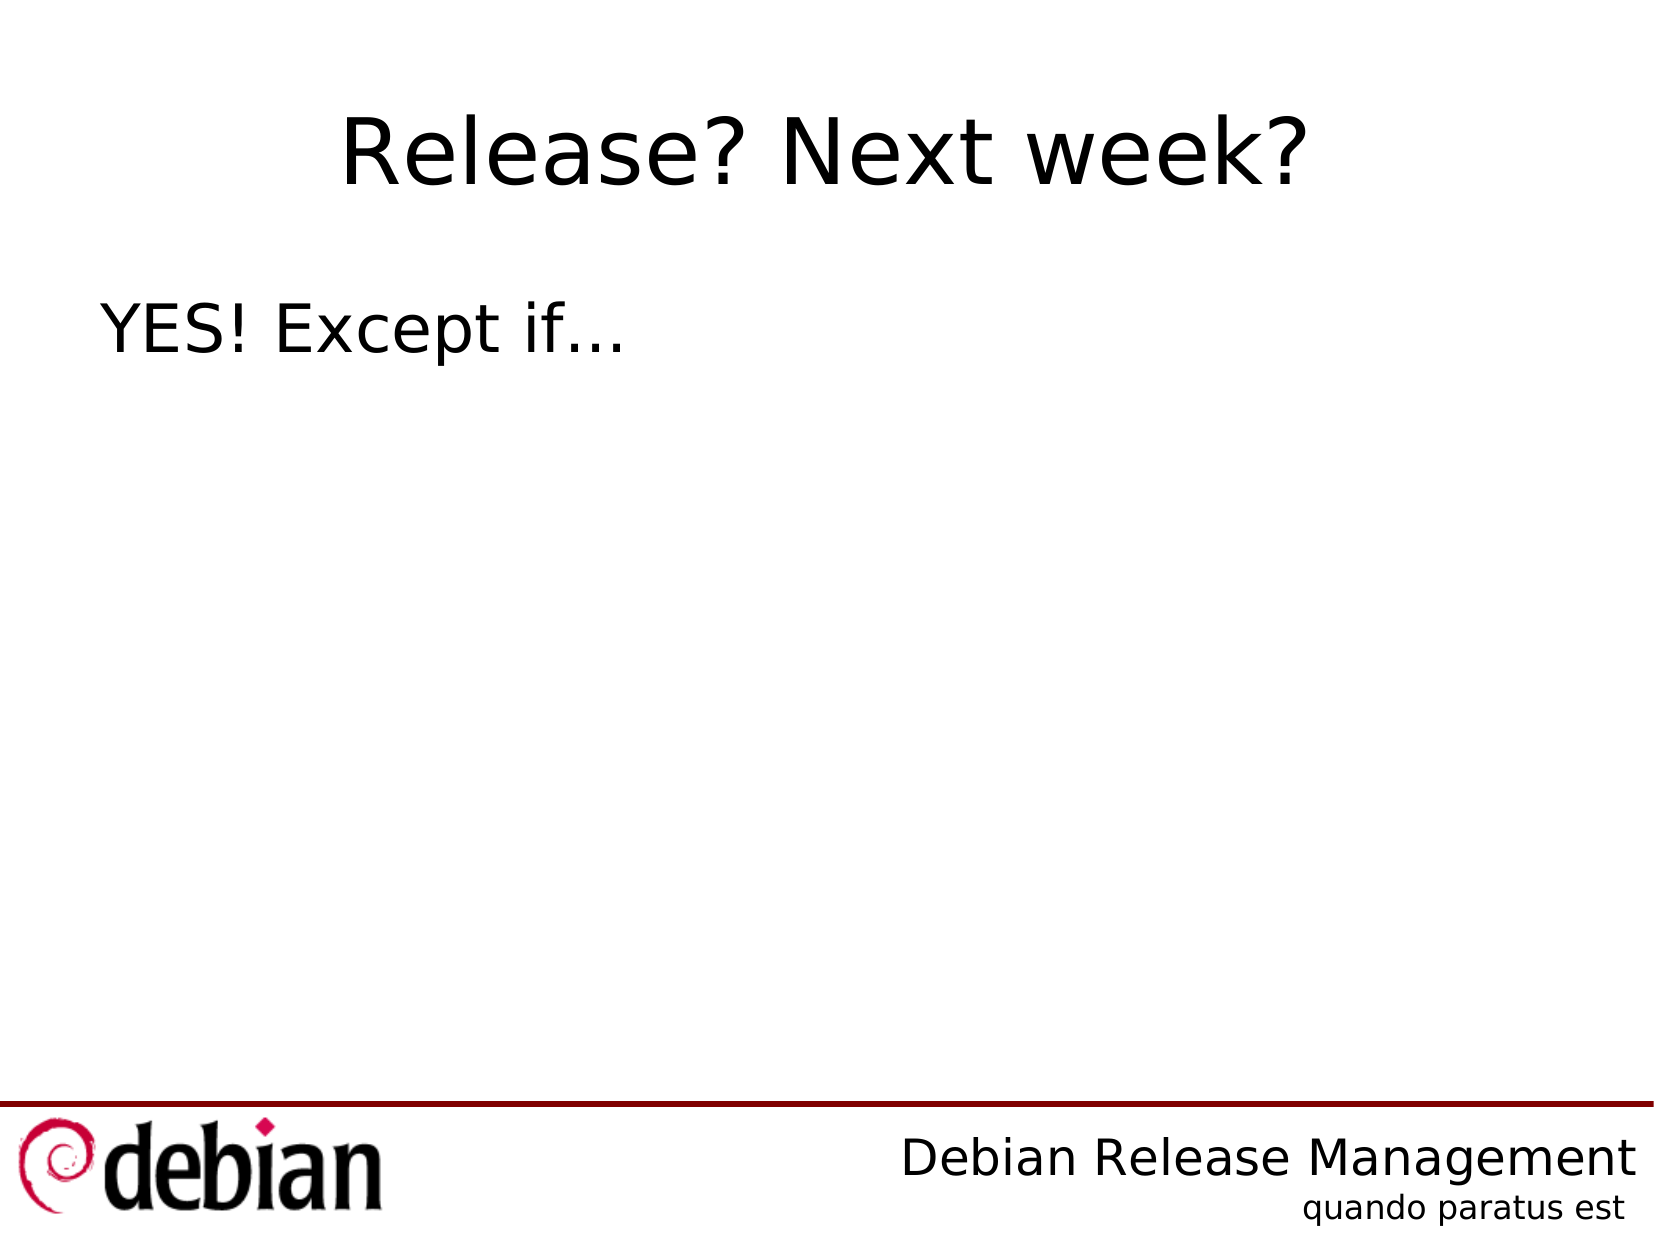

# Release? Next week?
YES! Except if...